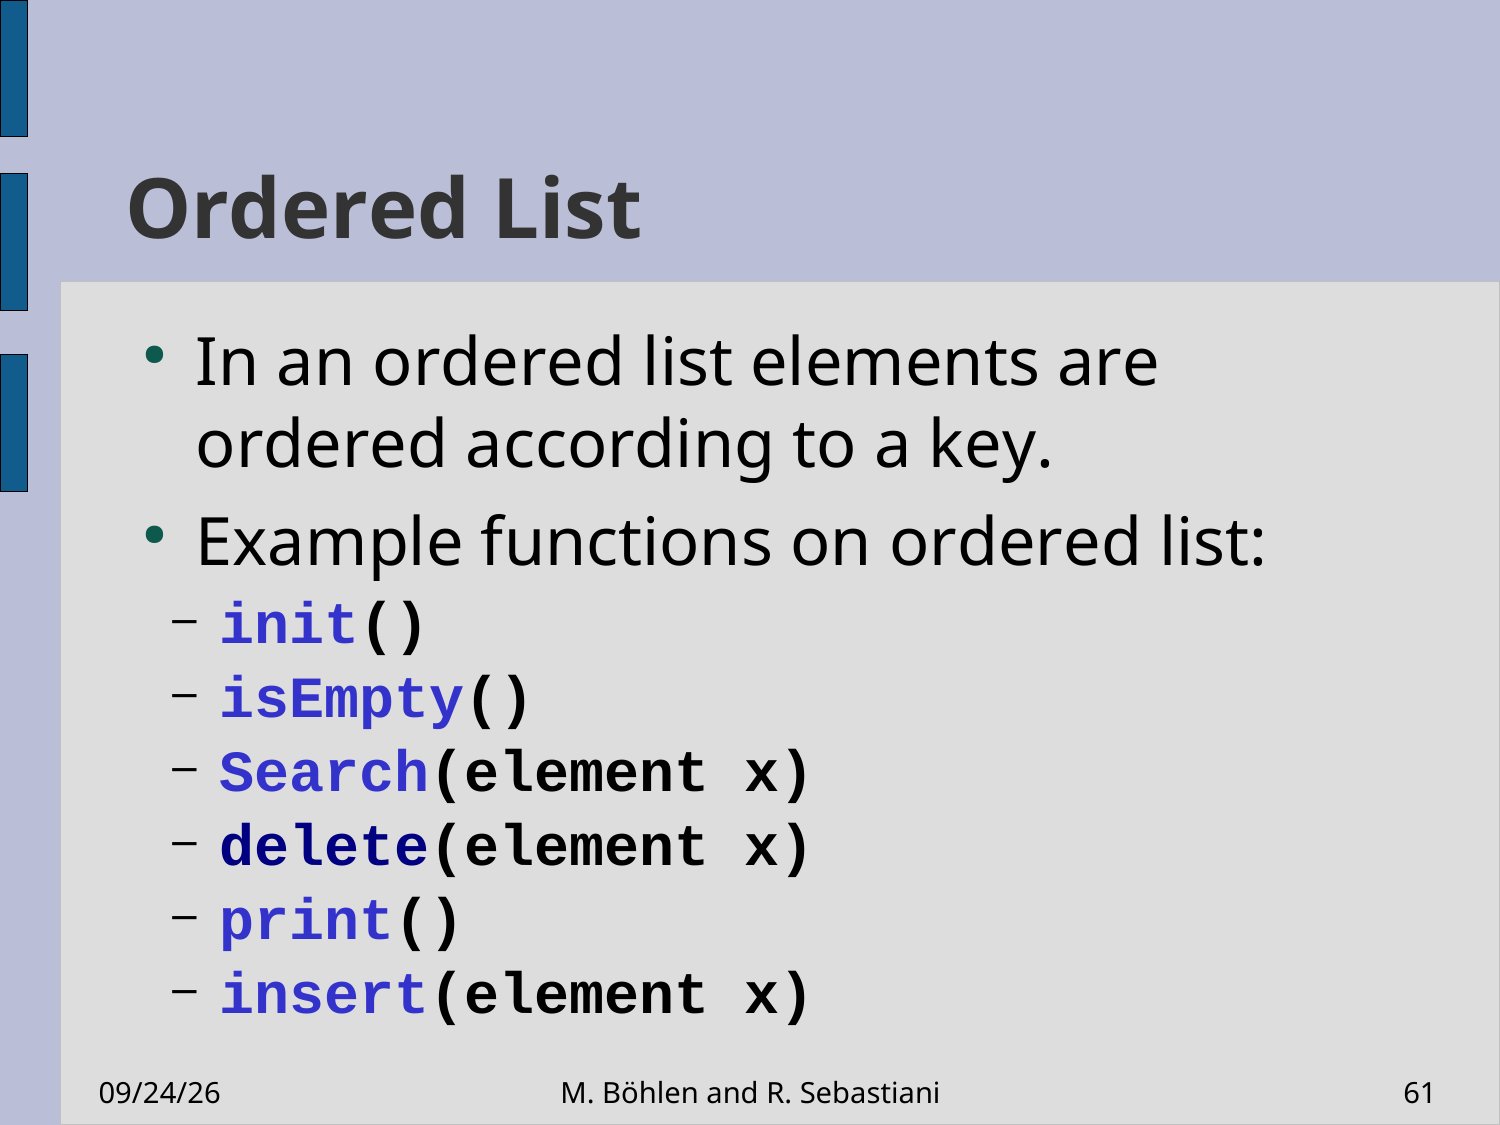

# Ordered List
In an ordered list elements are ordered according to a key.
Example functions on ordered list:
init()
isEmpty()
Search(element x)
delete(element x)
print()
insert(element x)
M. Böhlen and R. Sebastiani
61